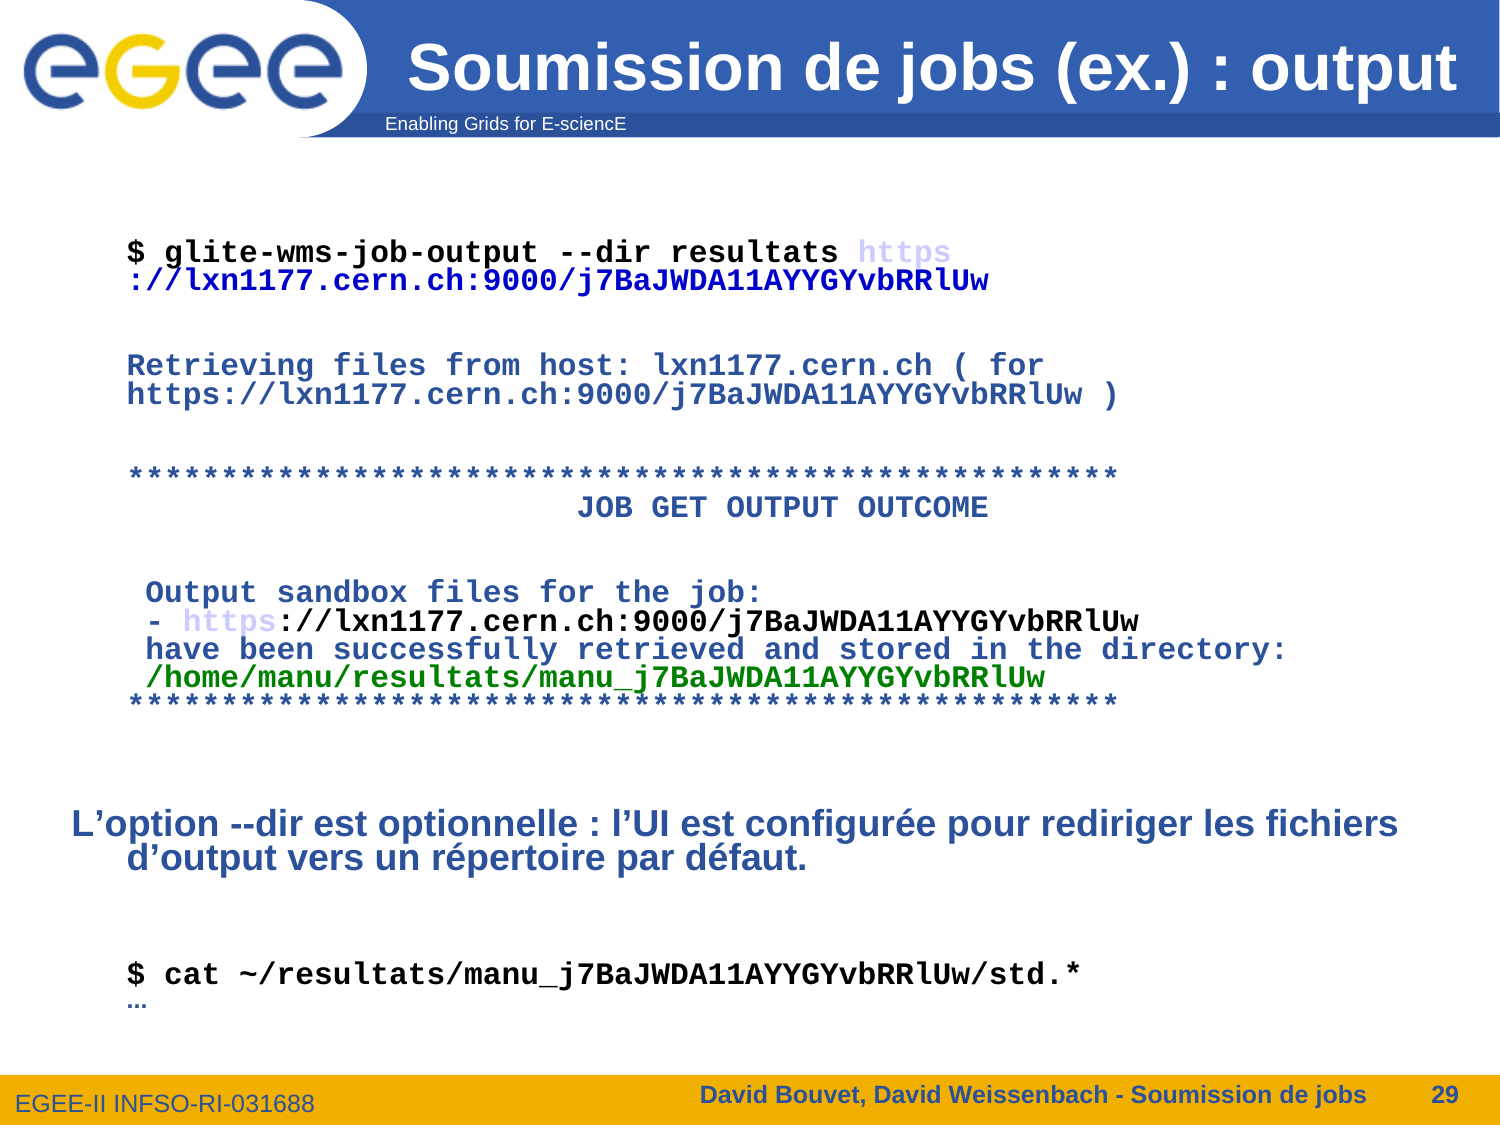

# Soumission de jobs (ex.) : output
	$ glite-wms-job-output --dir resultats https://lxn1177.cern.ch:9000/j7BaJWDA11AYYGYvbRRlUw
Retrieving files from host: lxn1177.cern.ch ( for https://lxn1177.cern.ch:9000/j7BaJWDA11AYYGYvbRRlUw )
*****************************************************
 JOB GET OUTPUT OUTCOME
 Output sandbox files for the job:
 - https://lxn1177.cern.ch:9000/j7BaJWDA11AYYGYvbRRlUw
 have been successfully retrieved and stored in the directory:
 /home/manu/resultats/manu_j7BaJWDA11AYYGYvbRRlUw
*****************************************************
L’option --dir est optionnelle : l’UI est configurée pour rediriger les fichiers d’output vers un répertoire par défaut.
	$ cat ~/resultats/manu_j7BaJWDA11AYYGYvbRRlUw/std.*
...
David Bouvet, David Weissenbach - Soumission de jobs
29